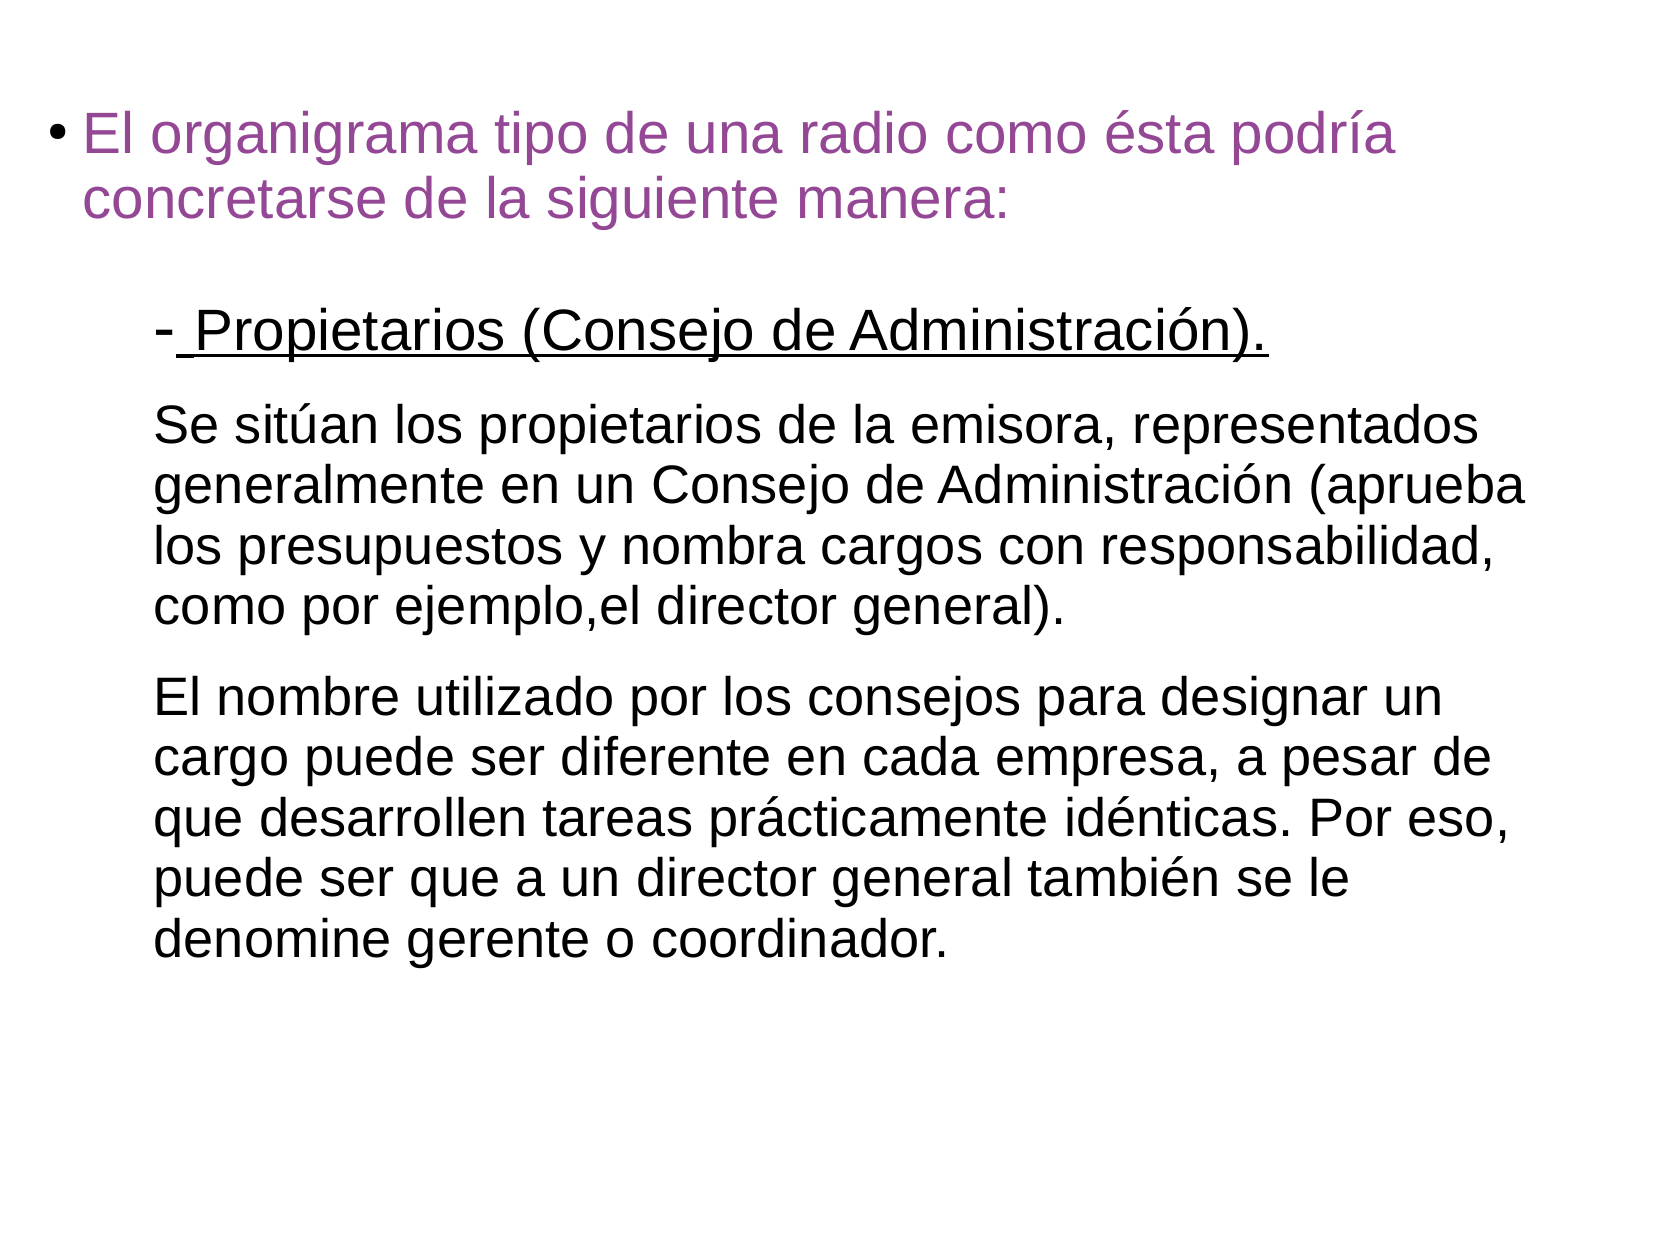

# El organigrama tipo de una radio como ésta podría concretarse de la siguiente manera:
- Propietarios (Consejo de Administración).
Se sitúan los propietarios de la emisora, representados generalmente en un Consejo de Administración (aprueba los presupuestos y nombra cargos con responsabilidad, como por ejemplo,el director general).
El nombre utilizado por los consejos para designar un cargo puede ser diferente en cada empresa, a pesar de que desarrollen tareas prácticamente idénticas. Por eso, puede ser que a un director general también se le denomine gerente o coordinador.